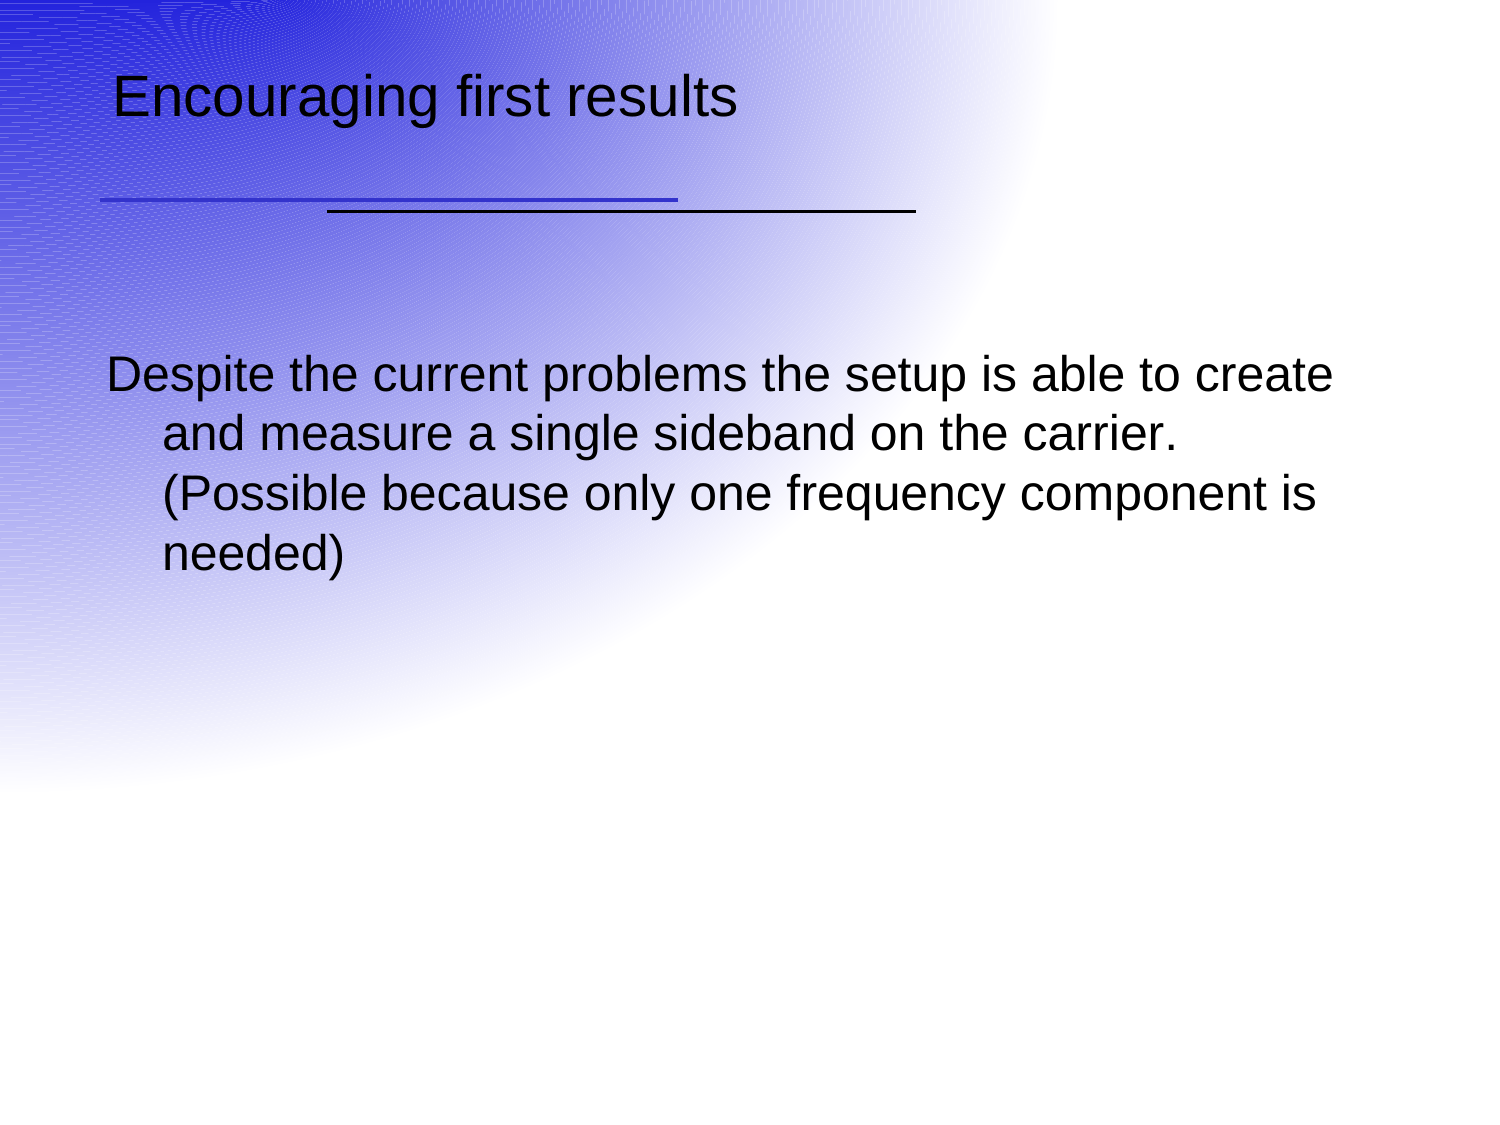

# Encouraging first results
Despite the current problems the setup is able to create and measure a single sideband on the carrier.
(Possible because only one frequency component is needed)